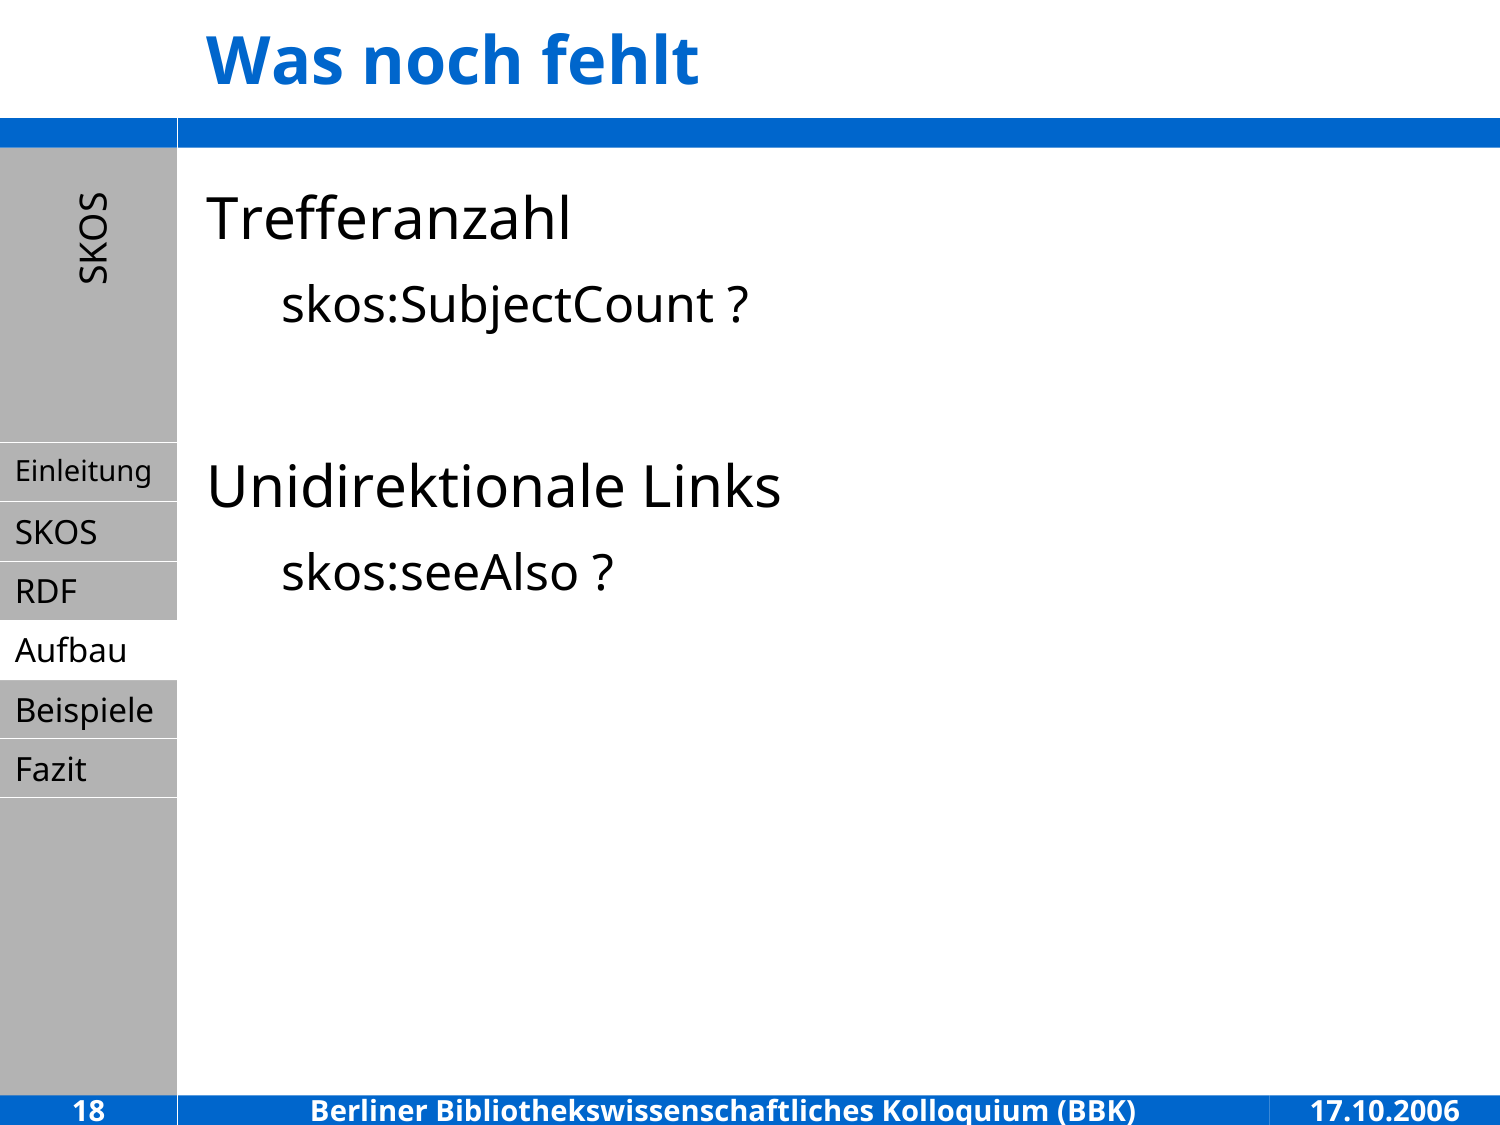

# Was noch fehlt
Trefferanzahl
skos:SubjectCount ?
Unidirektionale Links
skos:seeAlso ?
Aufbau